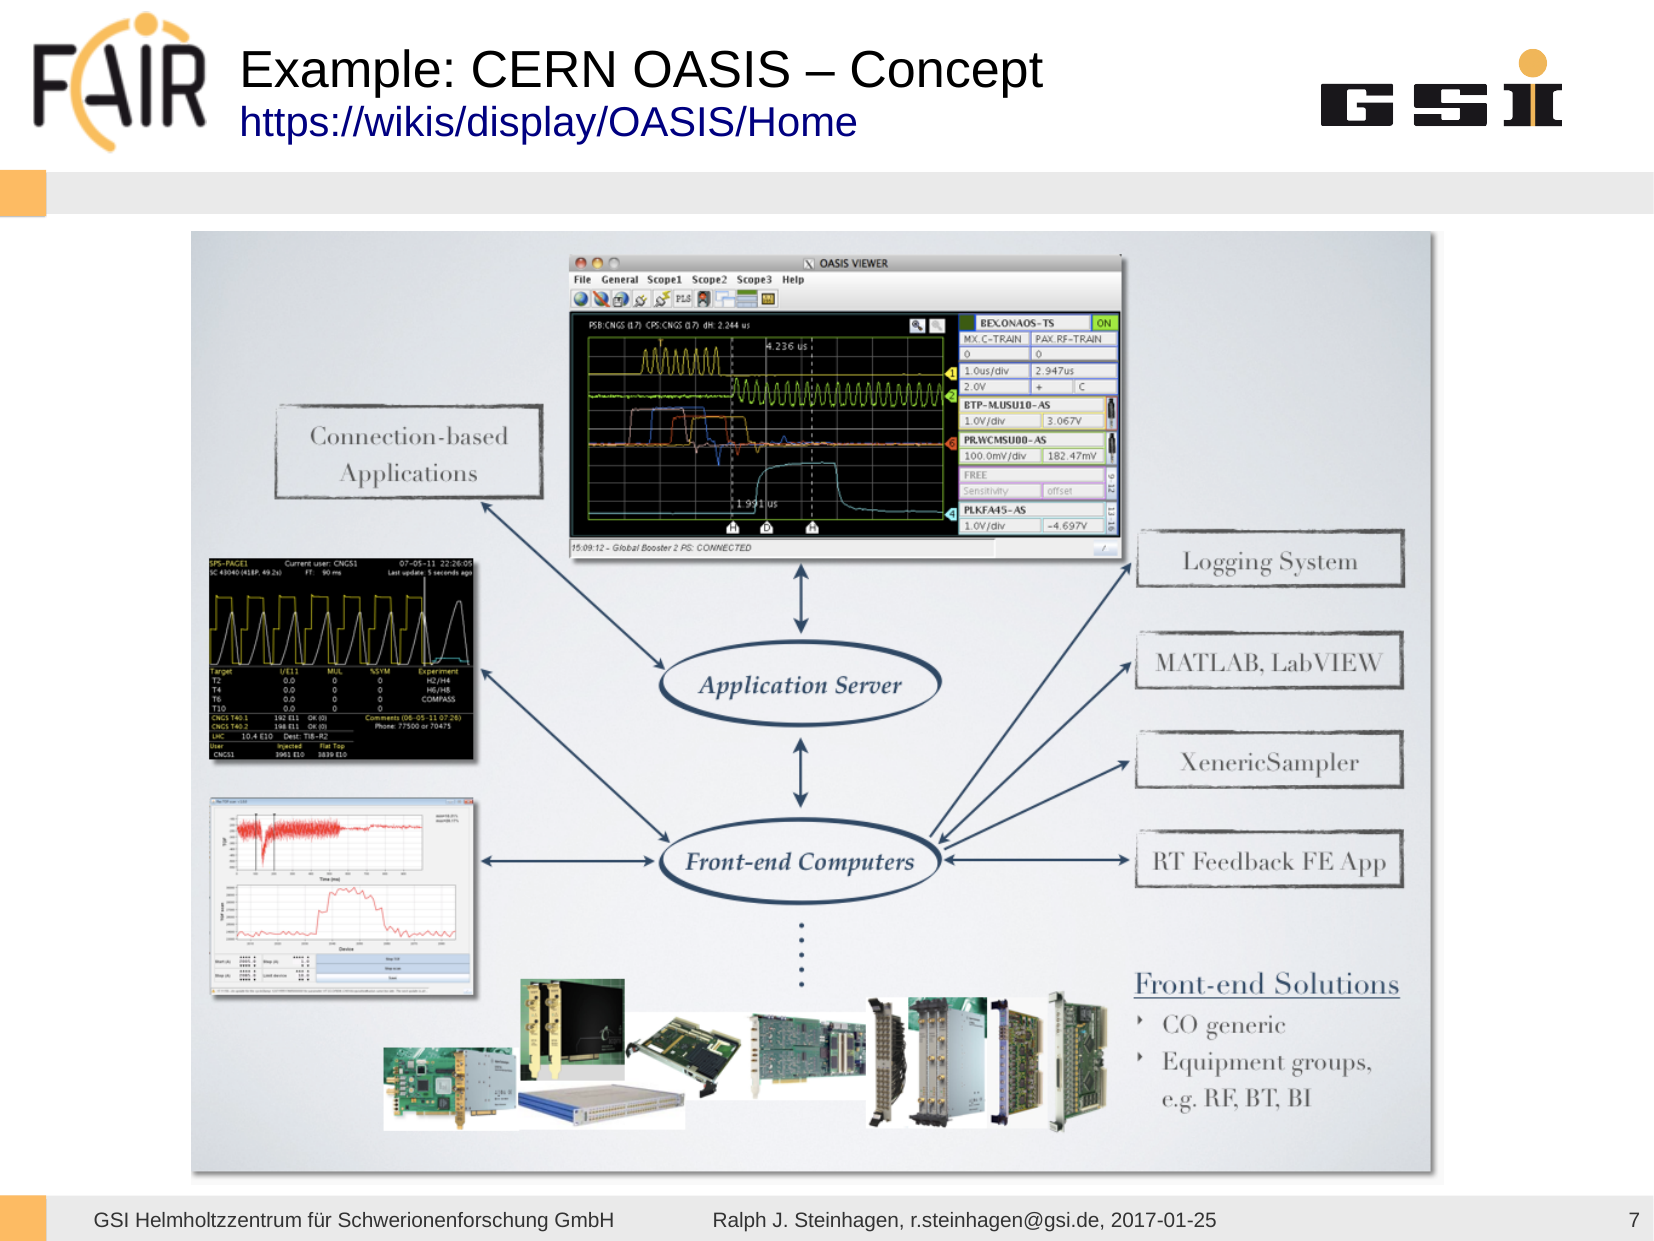

# Example: CERN OASIS – Concept https://wikis/display/OASIS/Home